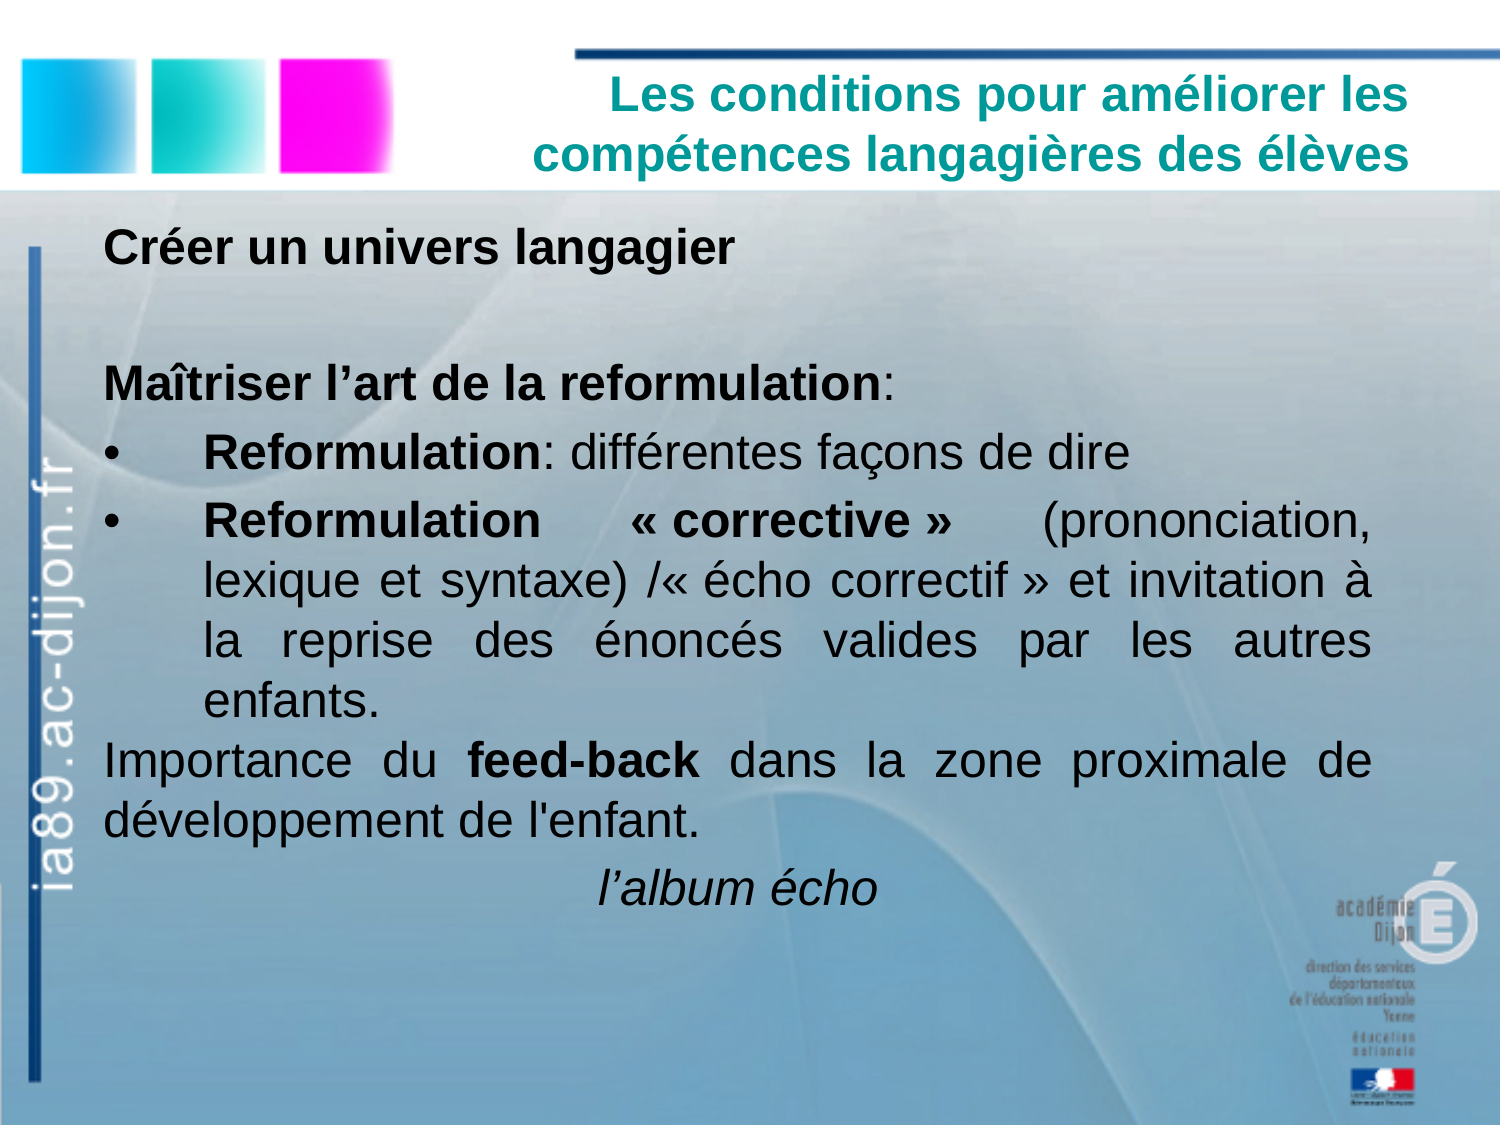

# Les conditions pour améliorer les compétences langagières des élèves
Créer un univers langagier
Maîtriser l’art de la reformulation:
•	Reformulation: différentes façons de dire
•	Reformulation « corrective » (prononciation, lexique et syntaxe) /« écho correctif » et invitation à la reprise des énoncés valides par les autres enfants.
Importance du feed-back dans la zone proximale de développement de l'enfant.
l’album écho